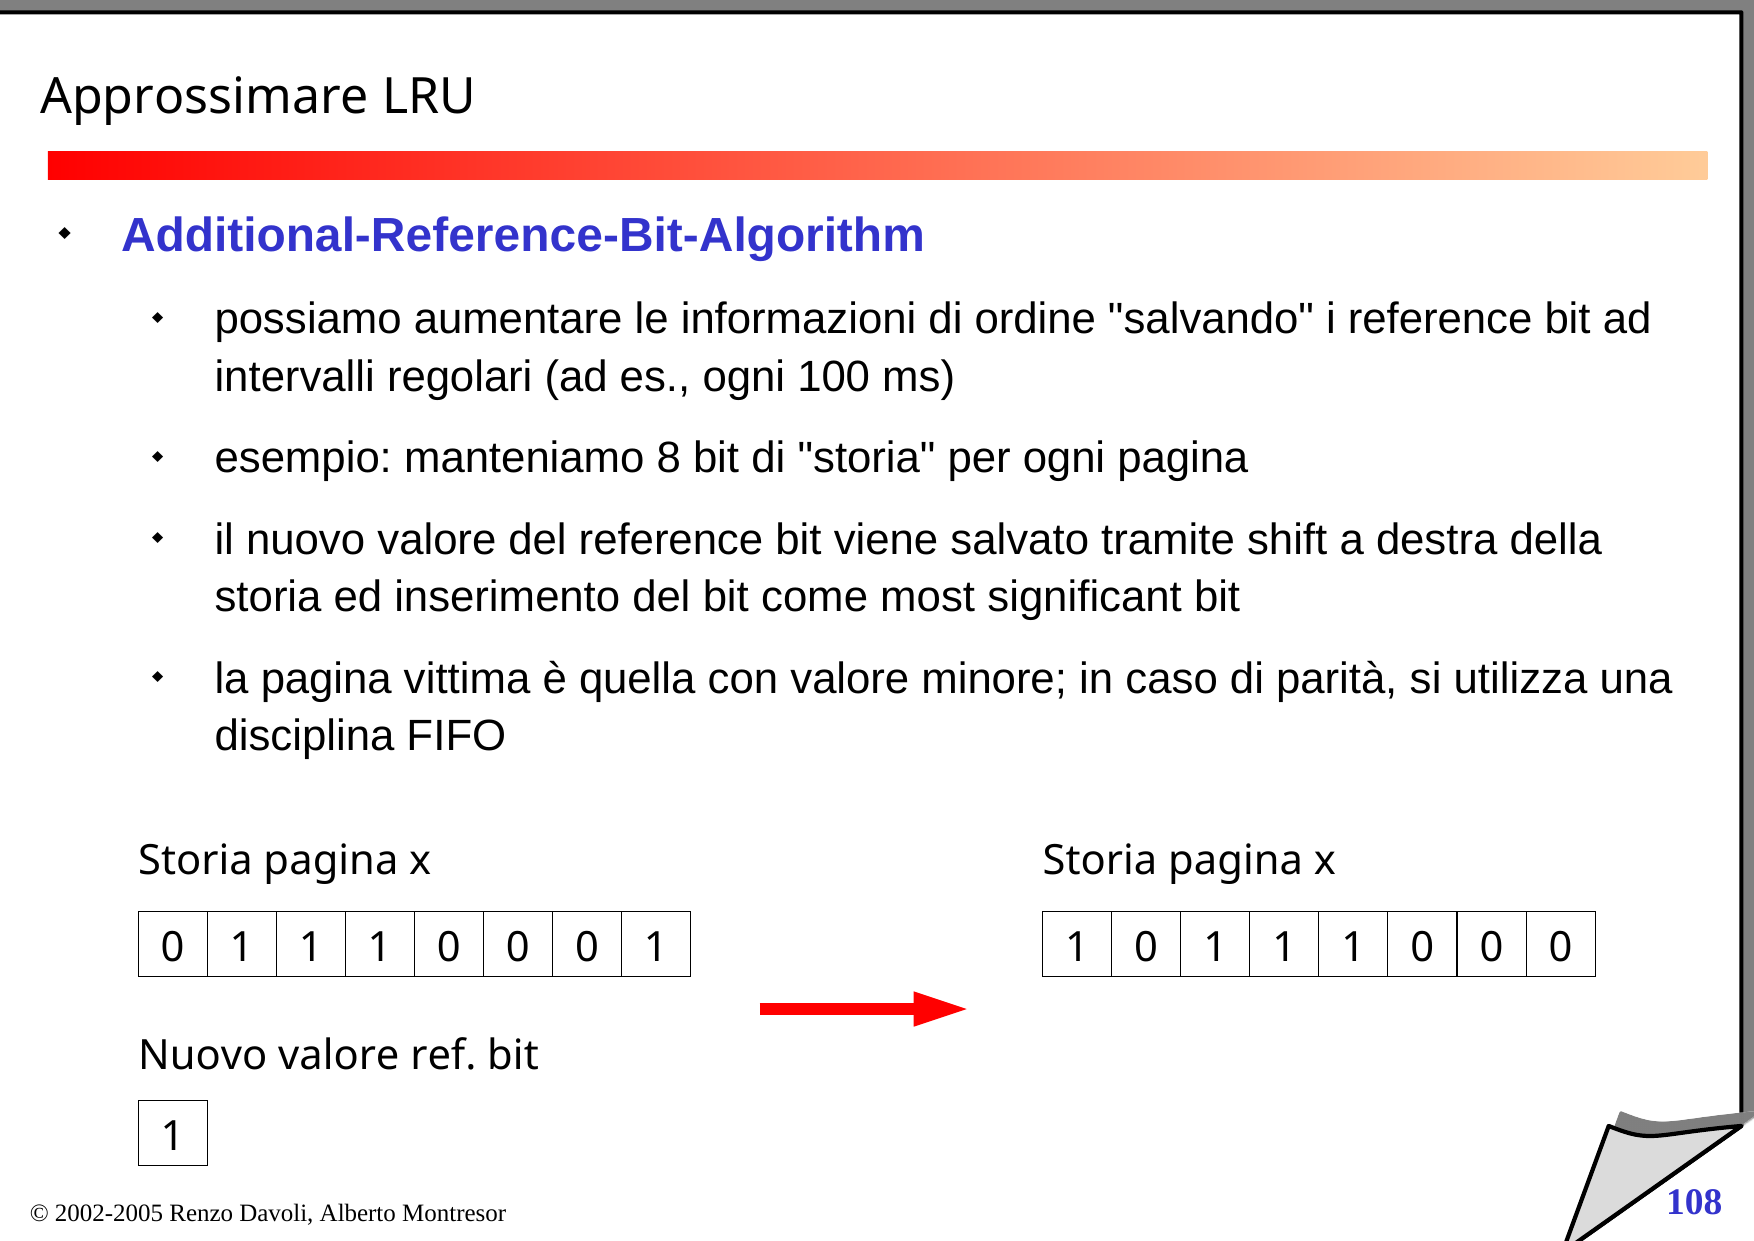

# Approssimare LRU
Additional-Reference-Bit-Algorithm
possiamo aumentare le informazioni di ordine "salvando" i reference bit ad intervalli regolari (ad es., ogni 100 ms)
esempio: manteniamo 8 bit di "storia" per ogni pagina
il nuovo valore del reference bit viene salvato tramite shift a destra della storia ed inserimento del bit come most significant bit
la pagina vittima è quella con valore minore; in caso di parità, si utilizza una disciplina FIFO
Storia pagina x
Storia pagina x
0
1
1
1
0
0
0
1
1
0
1
1
1
0
0
0
Nuovo valore ref. bit
1